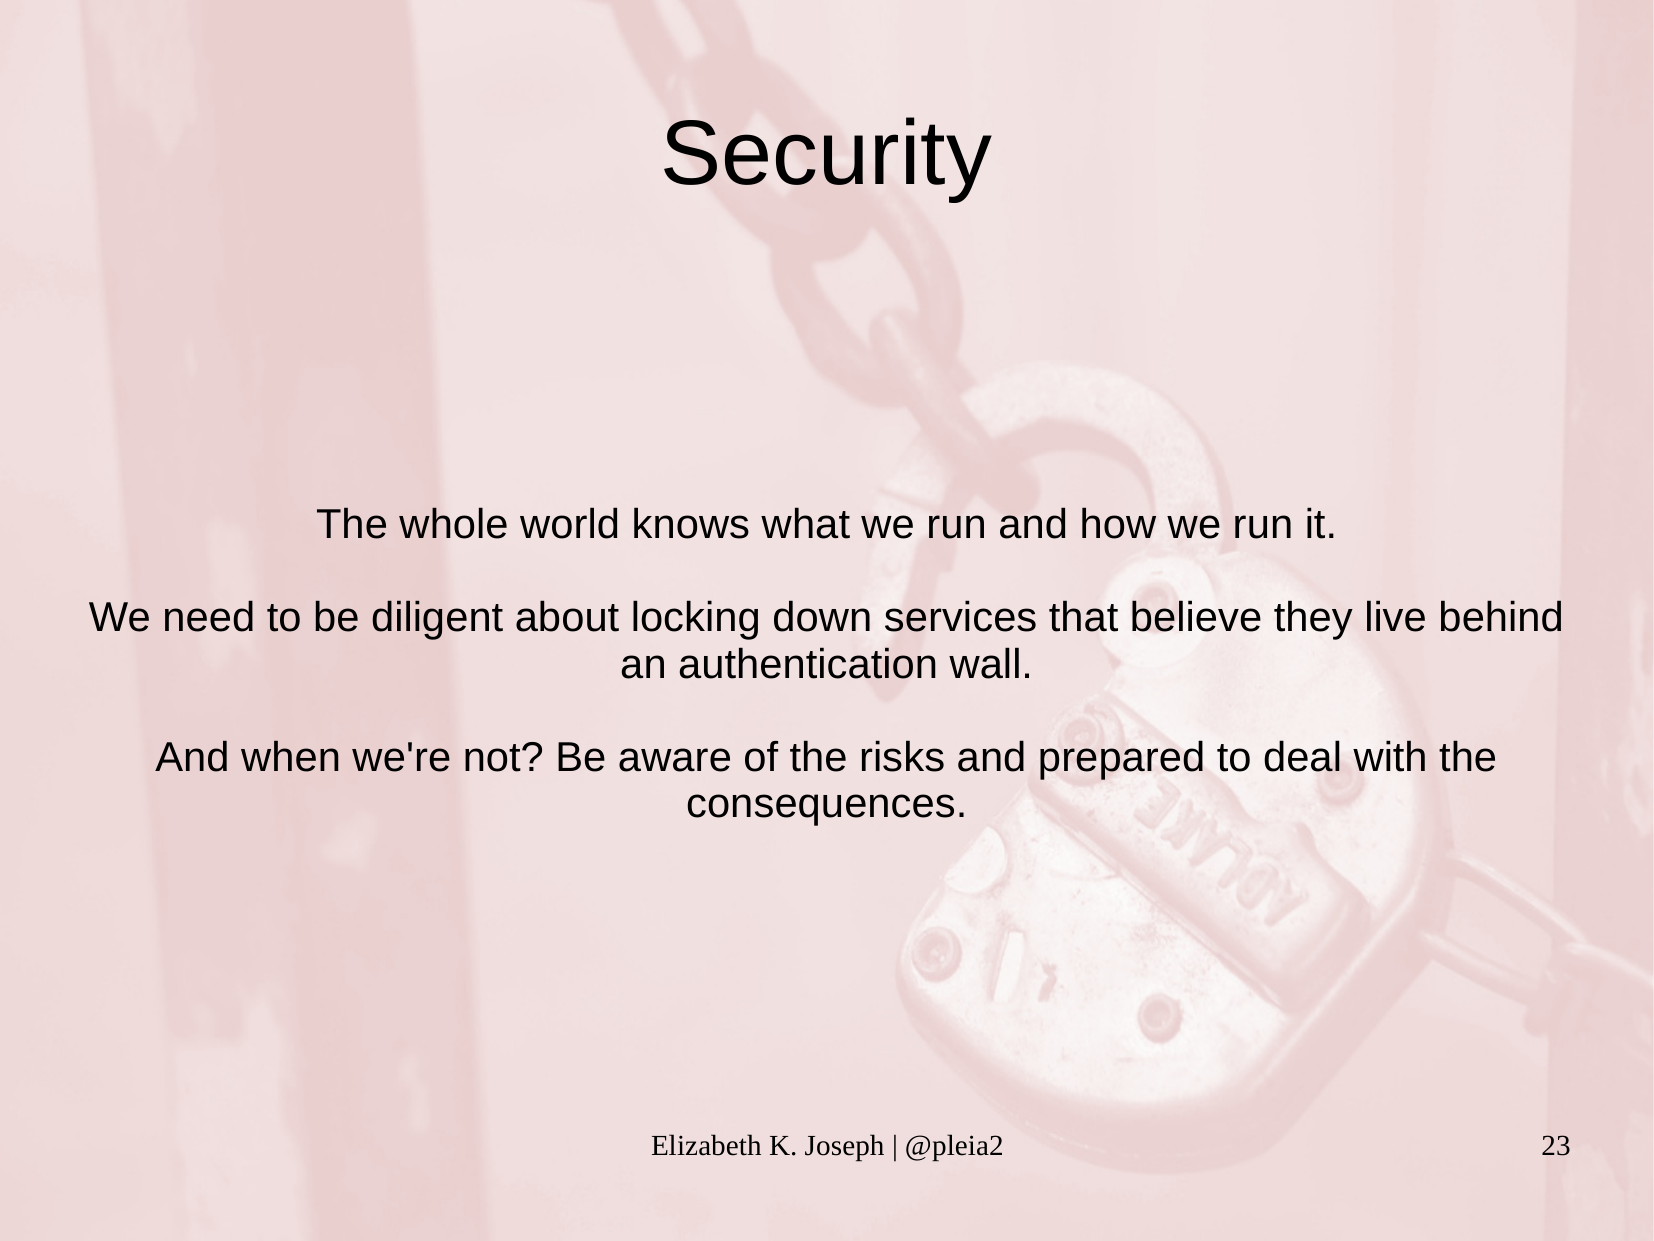

# Security
The whole world knows what we run and how we run it.
We need to be diligent about locking down services that believe they live behind an authentication wall.
And when we're not? Be aware of the risks and prepared to deal with the consequences.
Elizabeth K. Joseph | @pleia2
23